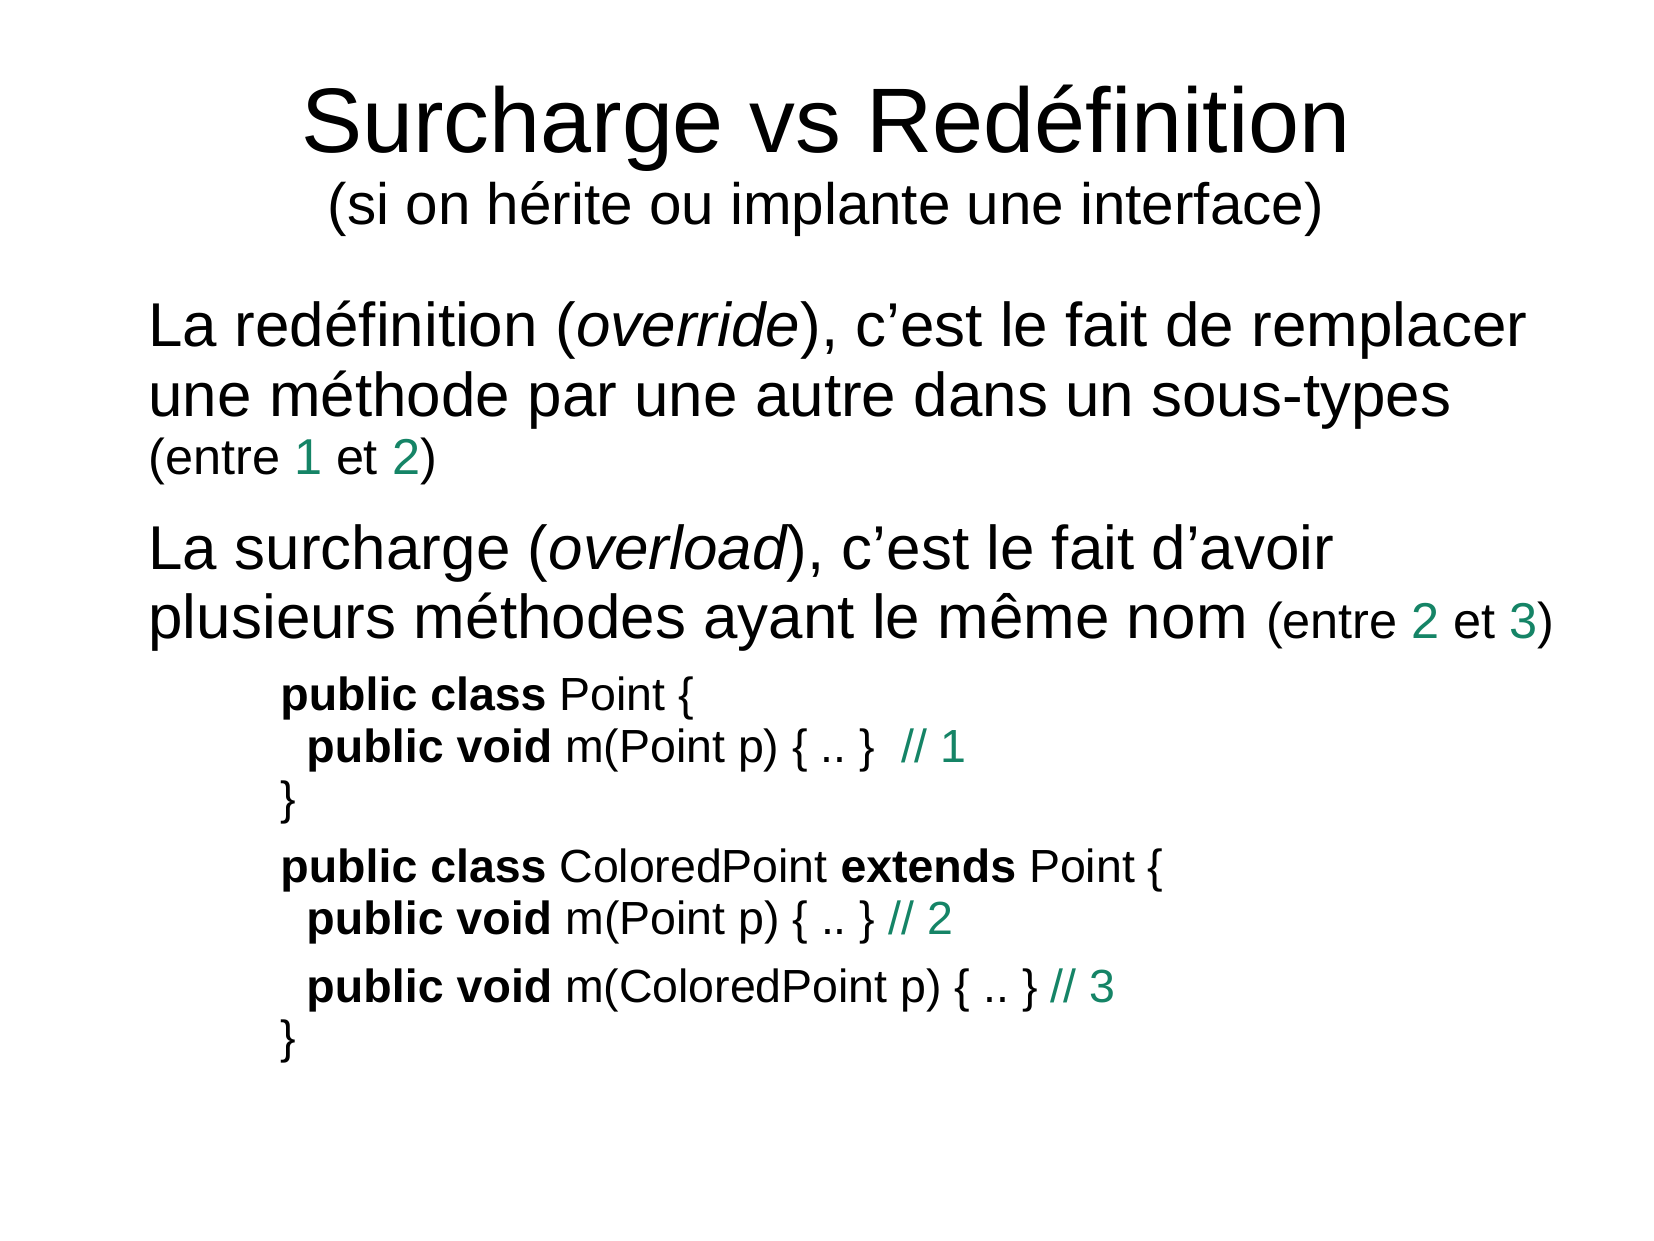

# Surcharge vs Redéfinition (si on hérite ou implante une interface)
La redéfinition (override), c’est le fait de remplacer une méthode par une autre dans un sous-types (entre 1 et 2)
La surcharge (overload), c’est le fait d’avoir plusieurs méthodes ayant le même nom (entre 2 et 3)
public class Point {
 public void m(Point p) { .. } // 1
}
public class ColoredPoint extends Point {
 public void m(Point p) { .. } // 2
 public void m(ColoredPoint p) { .. } // 3
}